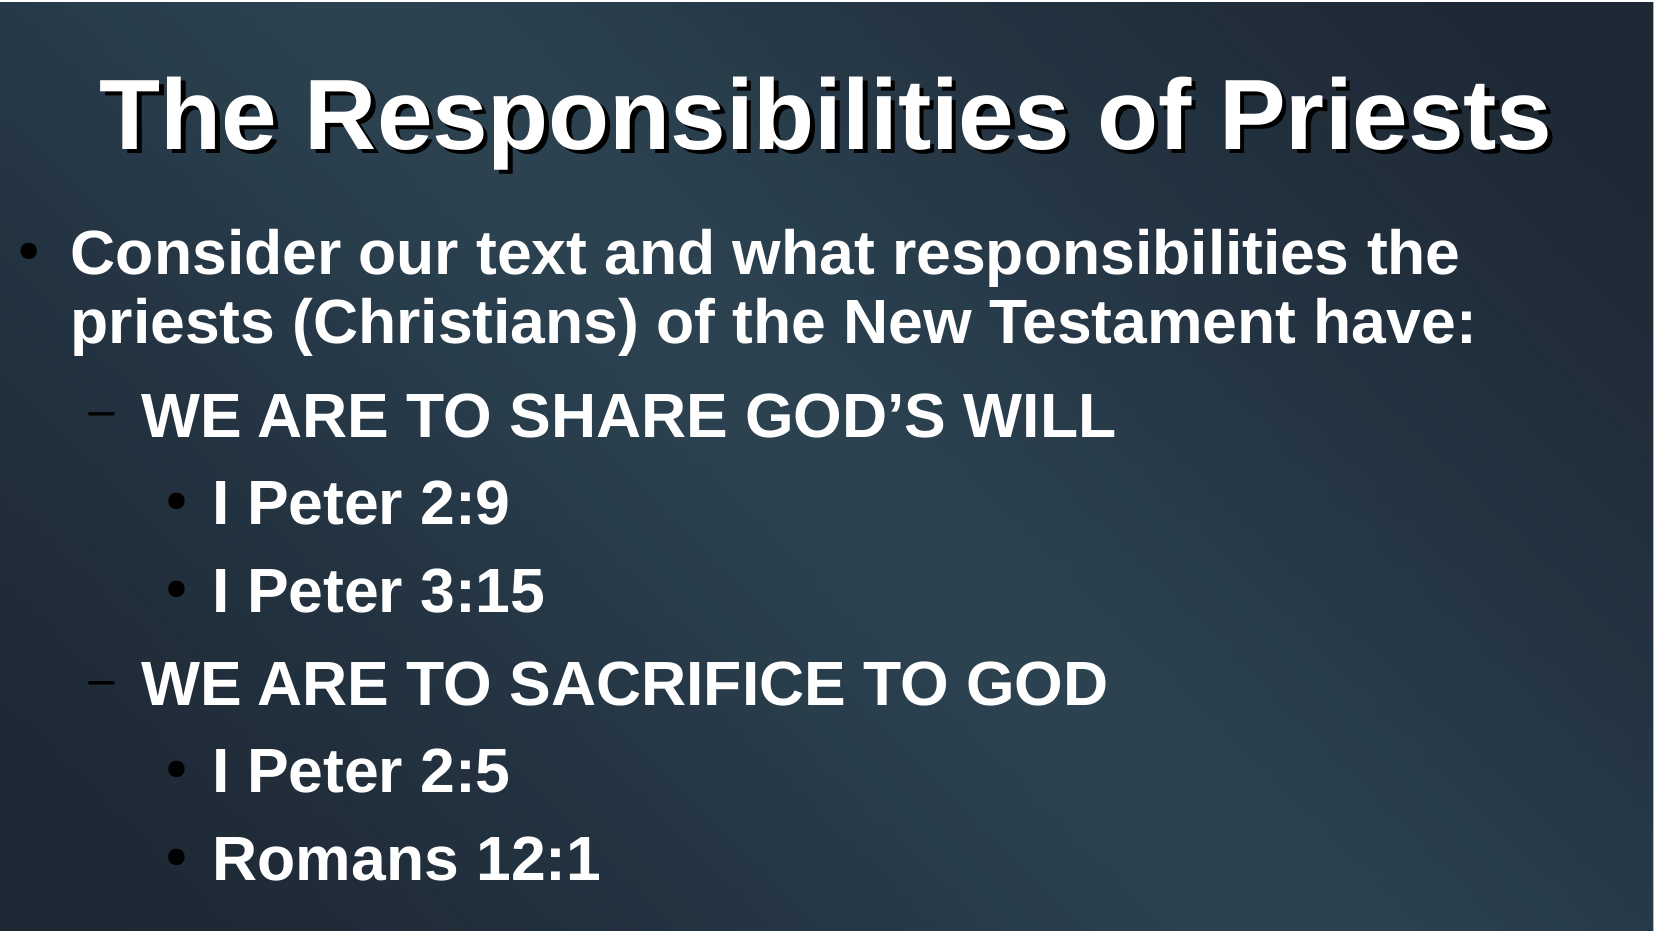

# The Responsibilities of Priests
Consider our text and what responsibilities the priests (Christians) of the New Testament have:
WE ARE TO SHARE GOD’S WILL
I Peter 2:9
I Peter 3:15
WE ARE TO SACRIFICE TO GOD
I Peter 2:5
Romans 12:1